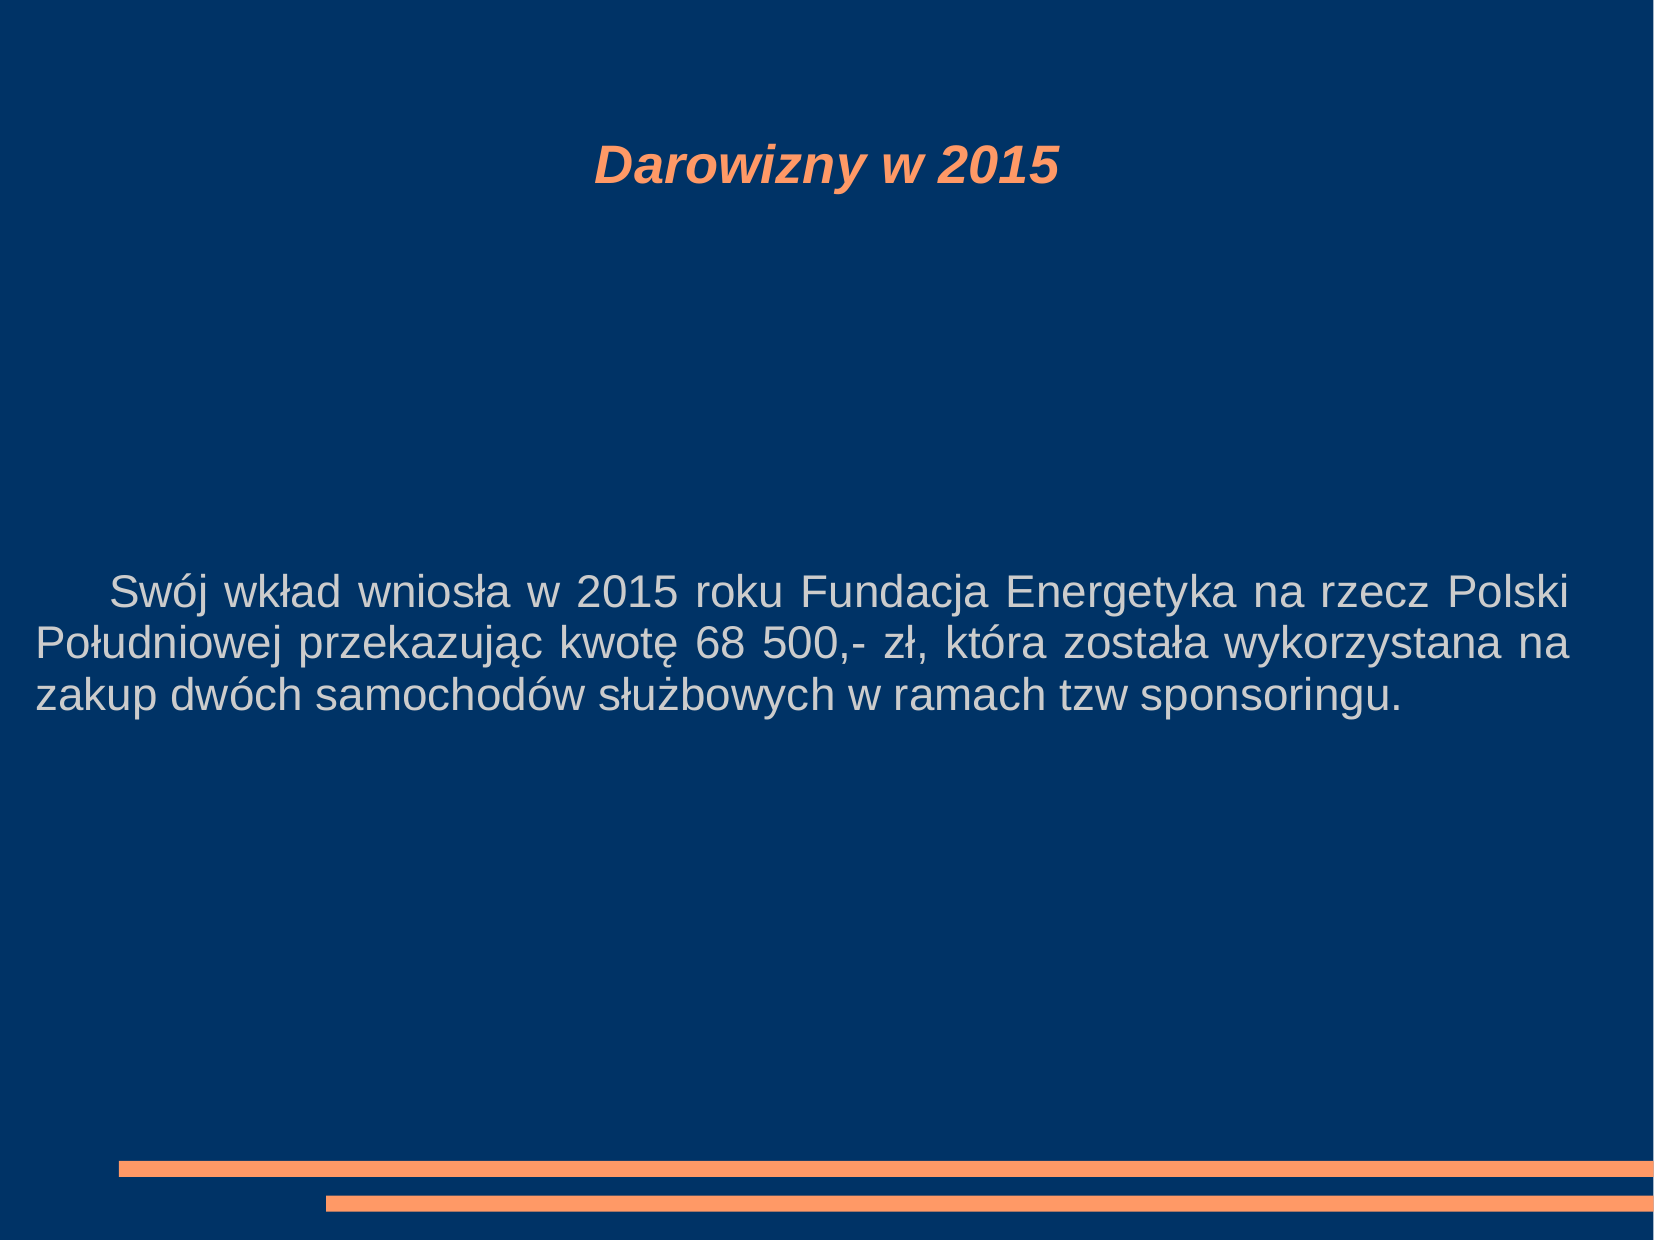

# Darowizny w 2015
	Swój wkład wniosła w 2015 roku Fundacja Energetyka na rzecz Polski Południowej przekazując kwotę 68 500,- zł, która została wykorzystana na zakup dwóch samochodów służbowych w ramach tzw sponsoringu.